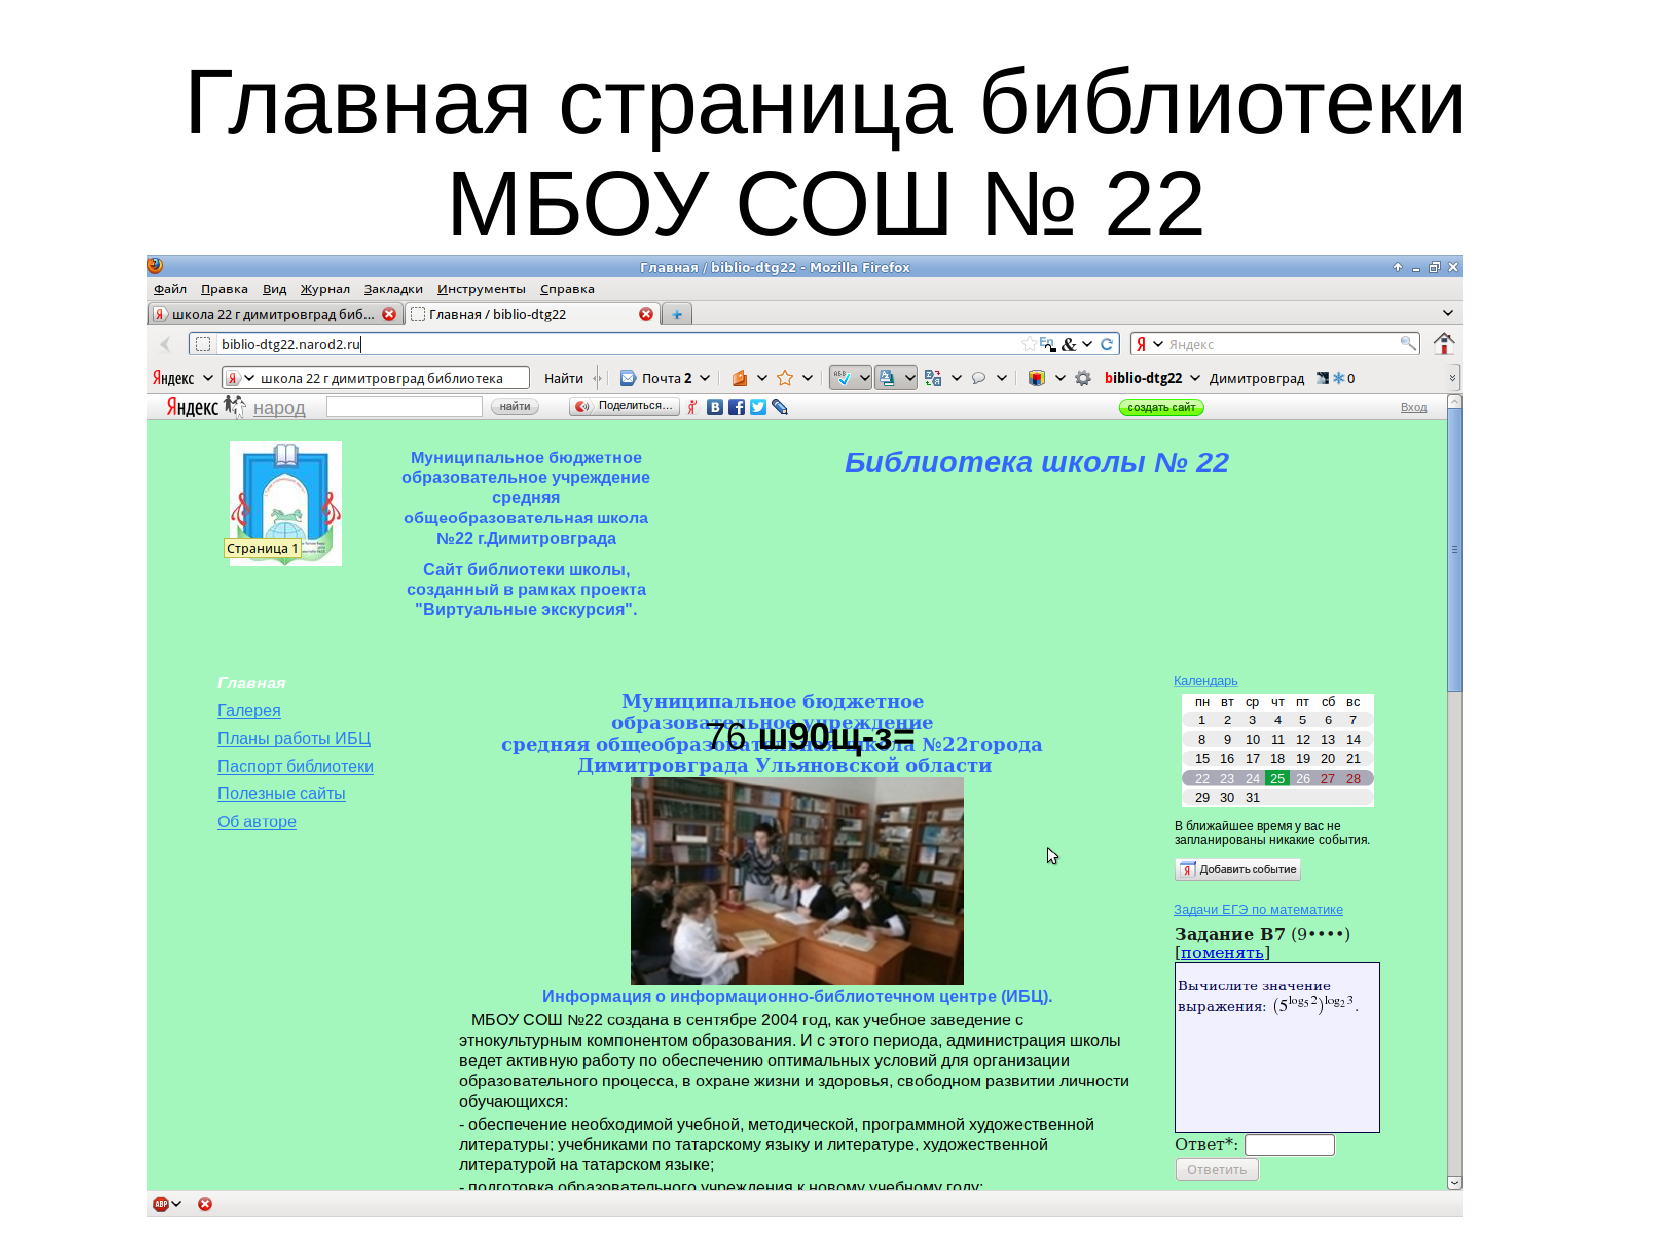

# Главная страница библиотеки МБОУ СОШ № 22
 76 ш90щ-з=